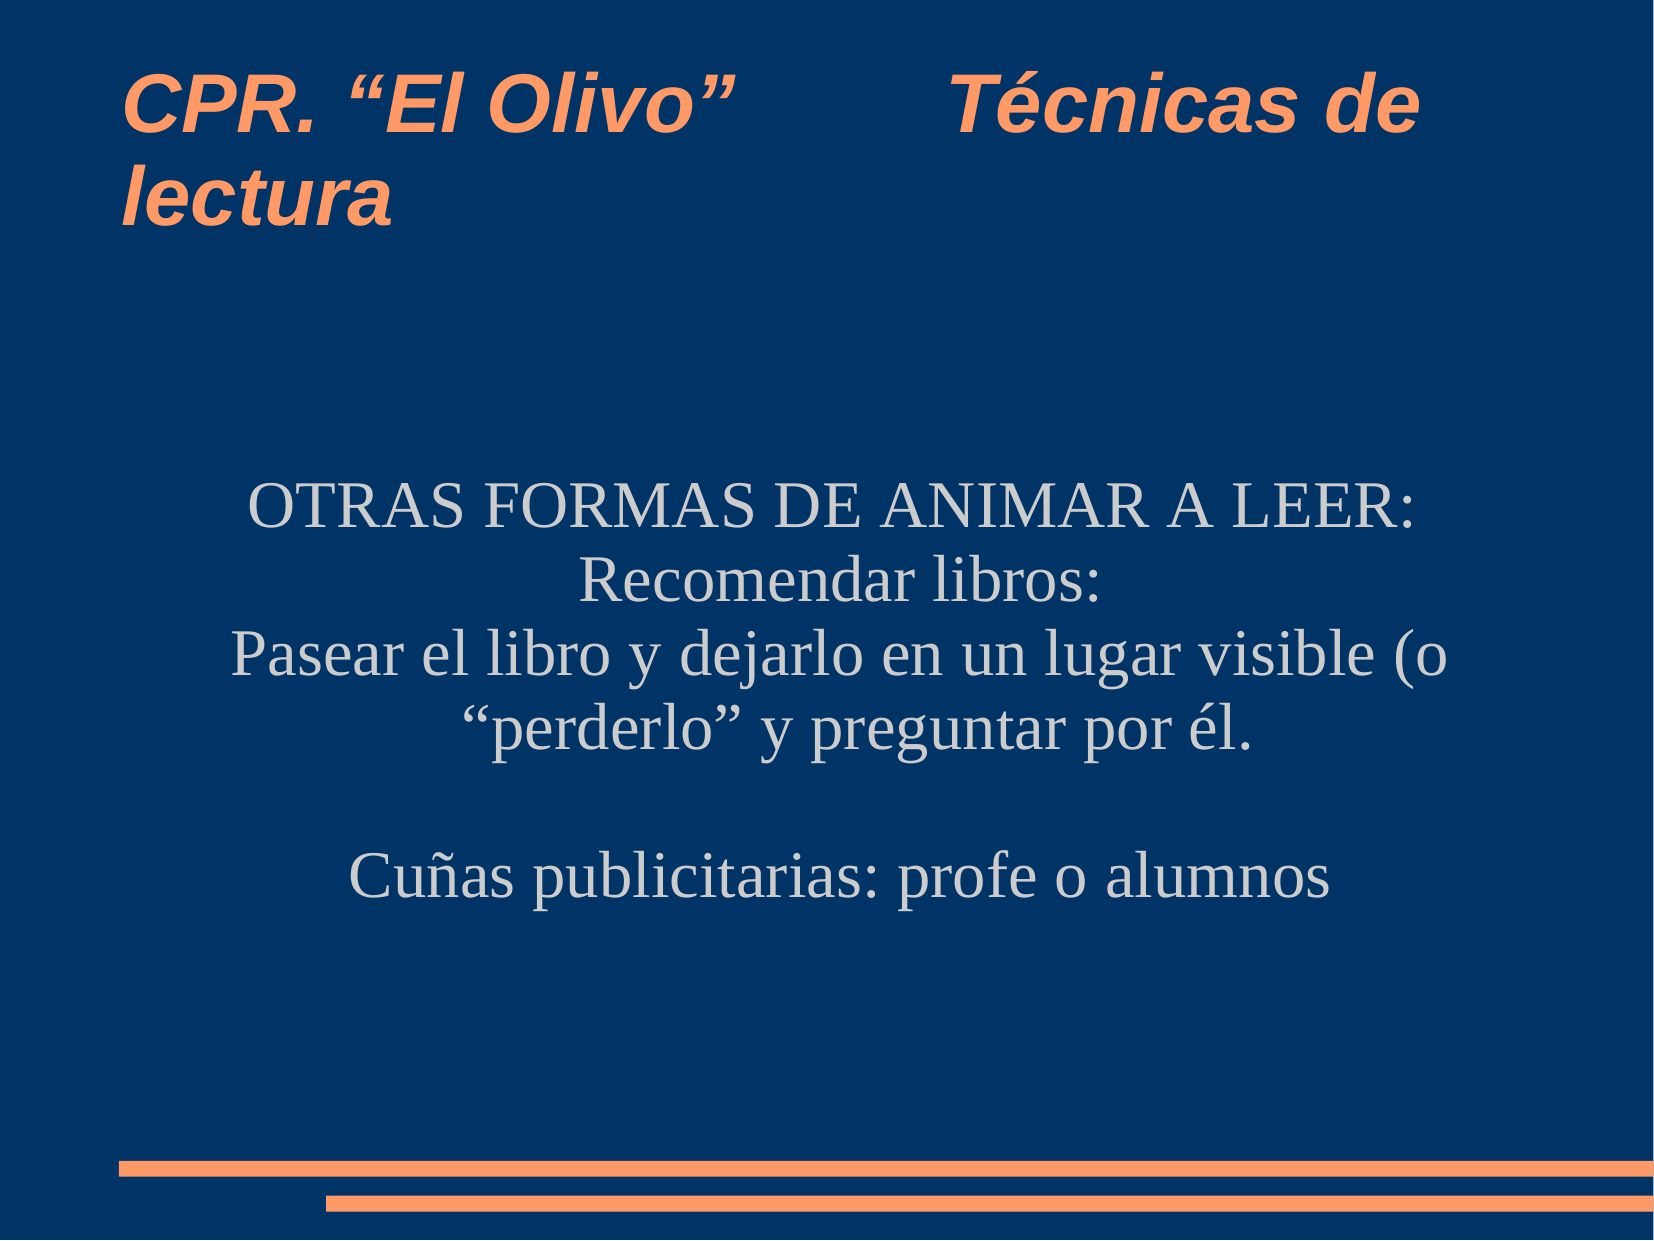

# CPR. “El Olivo” Técnicas de lectura
OTRAS FORMAS DE ANIMAR A LEER:
Recomendar libros:
Pasear el libro y dejarlo en un lugar visible (o “perderlo” y preguntar por él.
Cuñas publicitarias: profe o alumnos